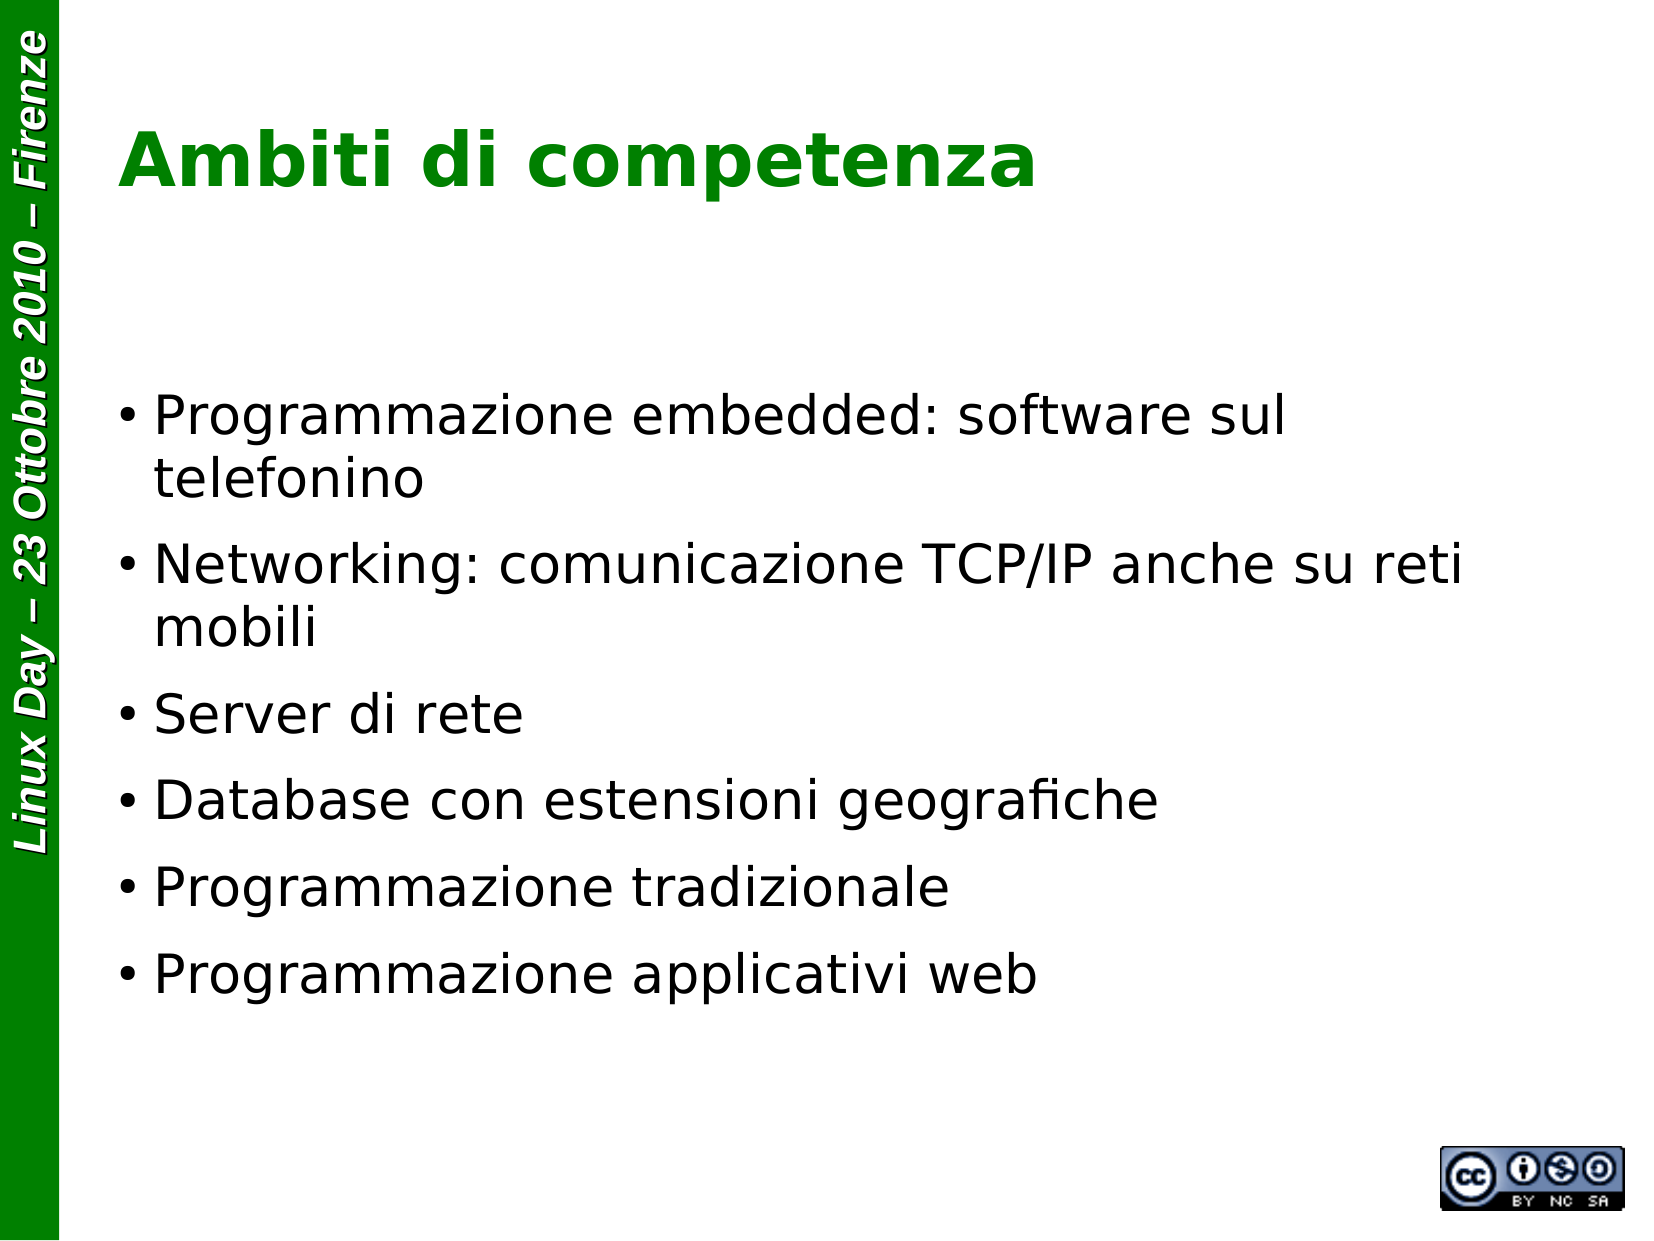

# Ambiti di competenza
Programmazione embedded: software sul telefonino
Networking: comunicazione TCP/IP anche su reti mobili
Server di rete
Database con estensioni geografiche
Programmazione tradizionale
Programmazione applicativi web